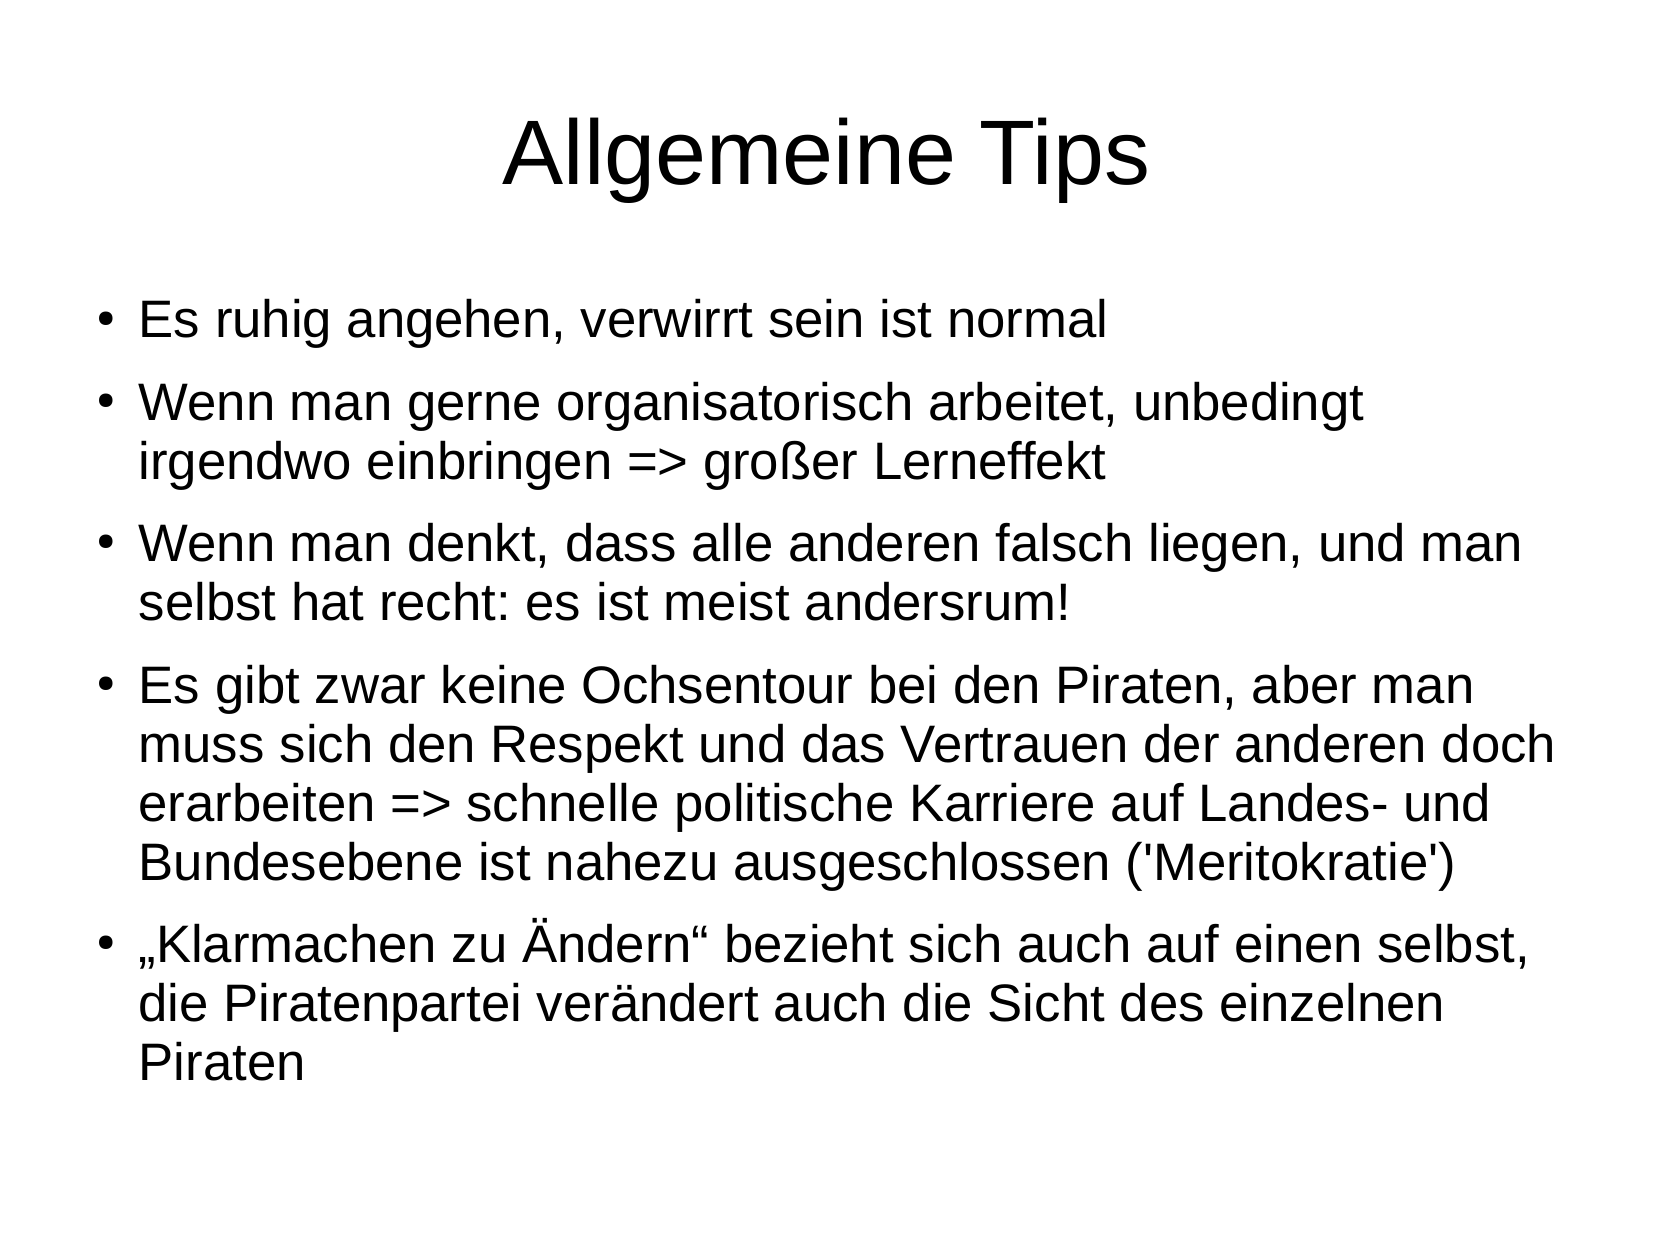

# Allgemeine Tips
Es ruhig angehen, verwirrt sein ist normal
Wenn man gerne organisatorisch arbeitet, unbedingt irgendwo einbringen => großer Lerneffekt
Wenn man denkt, dass alle anderen falsch liegen, und man selbst hat recht: es ist meist andersrum!
Es gibt zwar keine Ochsentour bei den Piraten, aber man muss sich den Respekt und das Vertrauen der anderen doch erarbeiten => schnelle politische Karriere auf Landes- und Bundesebene ist nahezu ausgeschlossen ('Meritokratie')
„Klarmachen zu Ändern“ bezieht sich auch auf einen selbst, die Piratenpartei verändert auch die Sicht des einzelnen Piraten